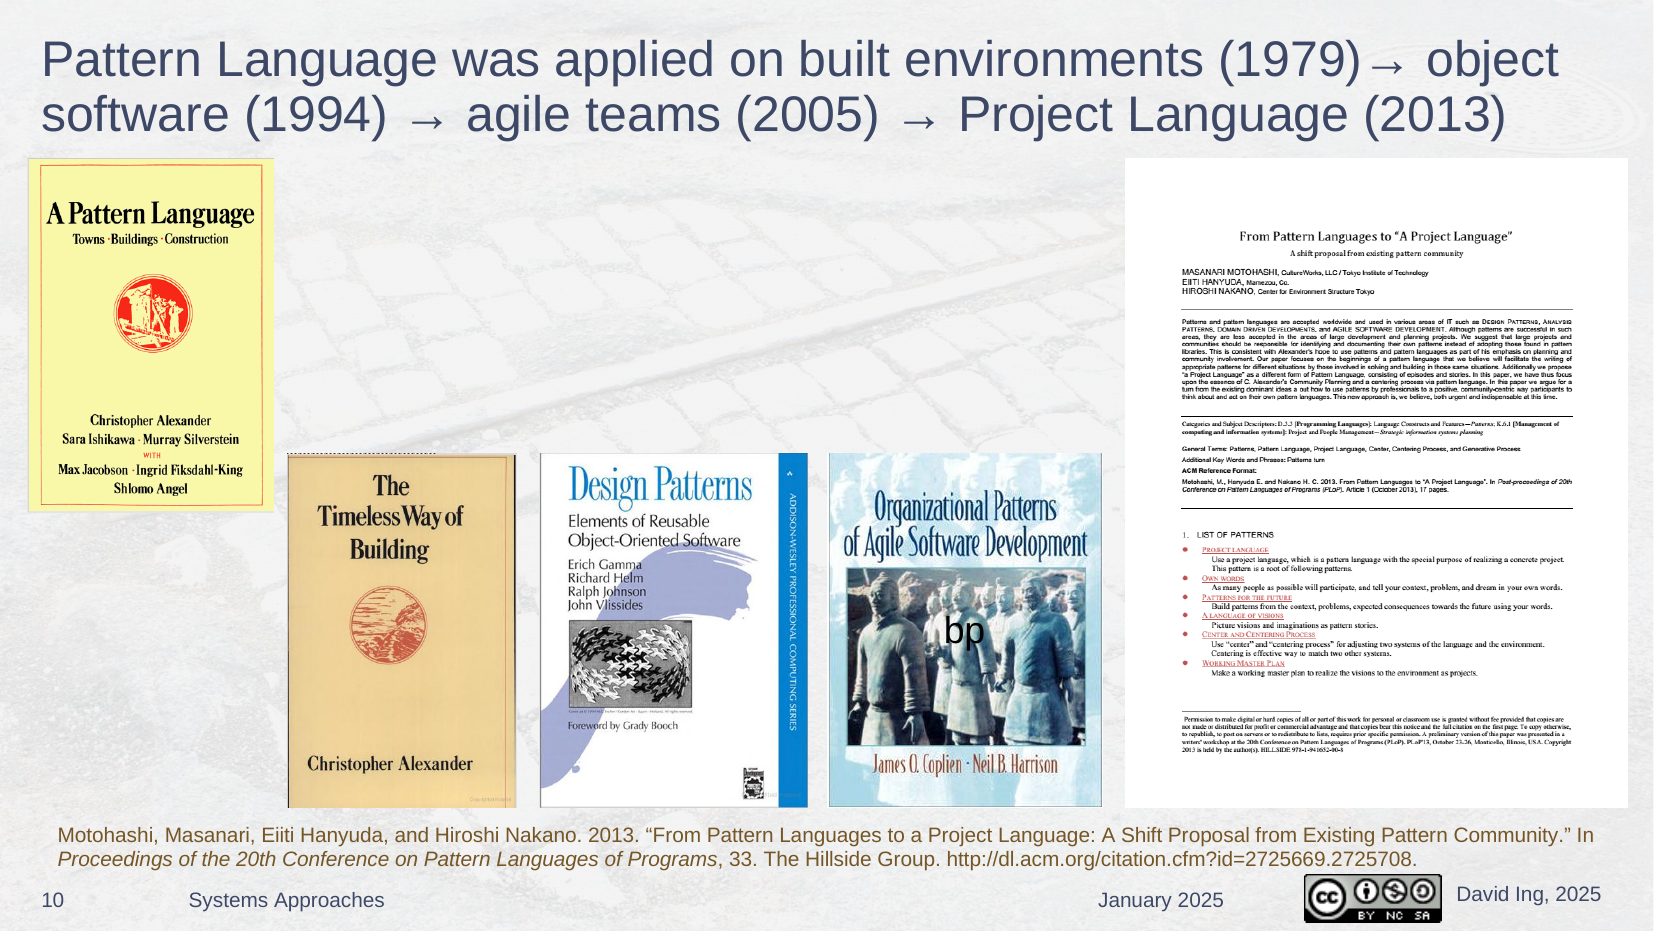

# Pattern Language was applied on built environments (1979)→ object software (1994) → agile teams (2005) → Project Language (2013)
bp
Motohashi, Masanari, Eiiti Hanyuda, and Hiroshi Nakano. 2013. “From Pattern Languages to a Project Language: A Shift Proposal from Existing Pattern Community.” In Proceedings of the 20th Conference on Pattern Languages of Programs, 33. The Hillside Group. http://dl.acm.org/citation.cfm?id=2725669.2725708.
Systems Approaches
January 2025